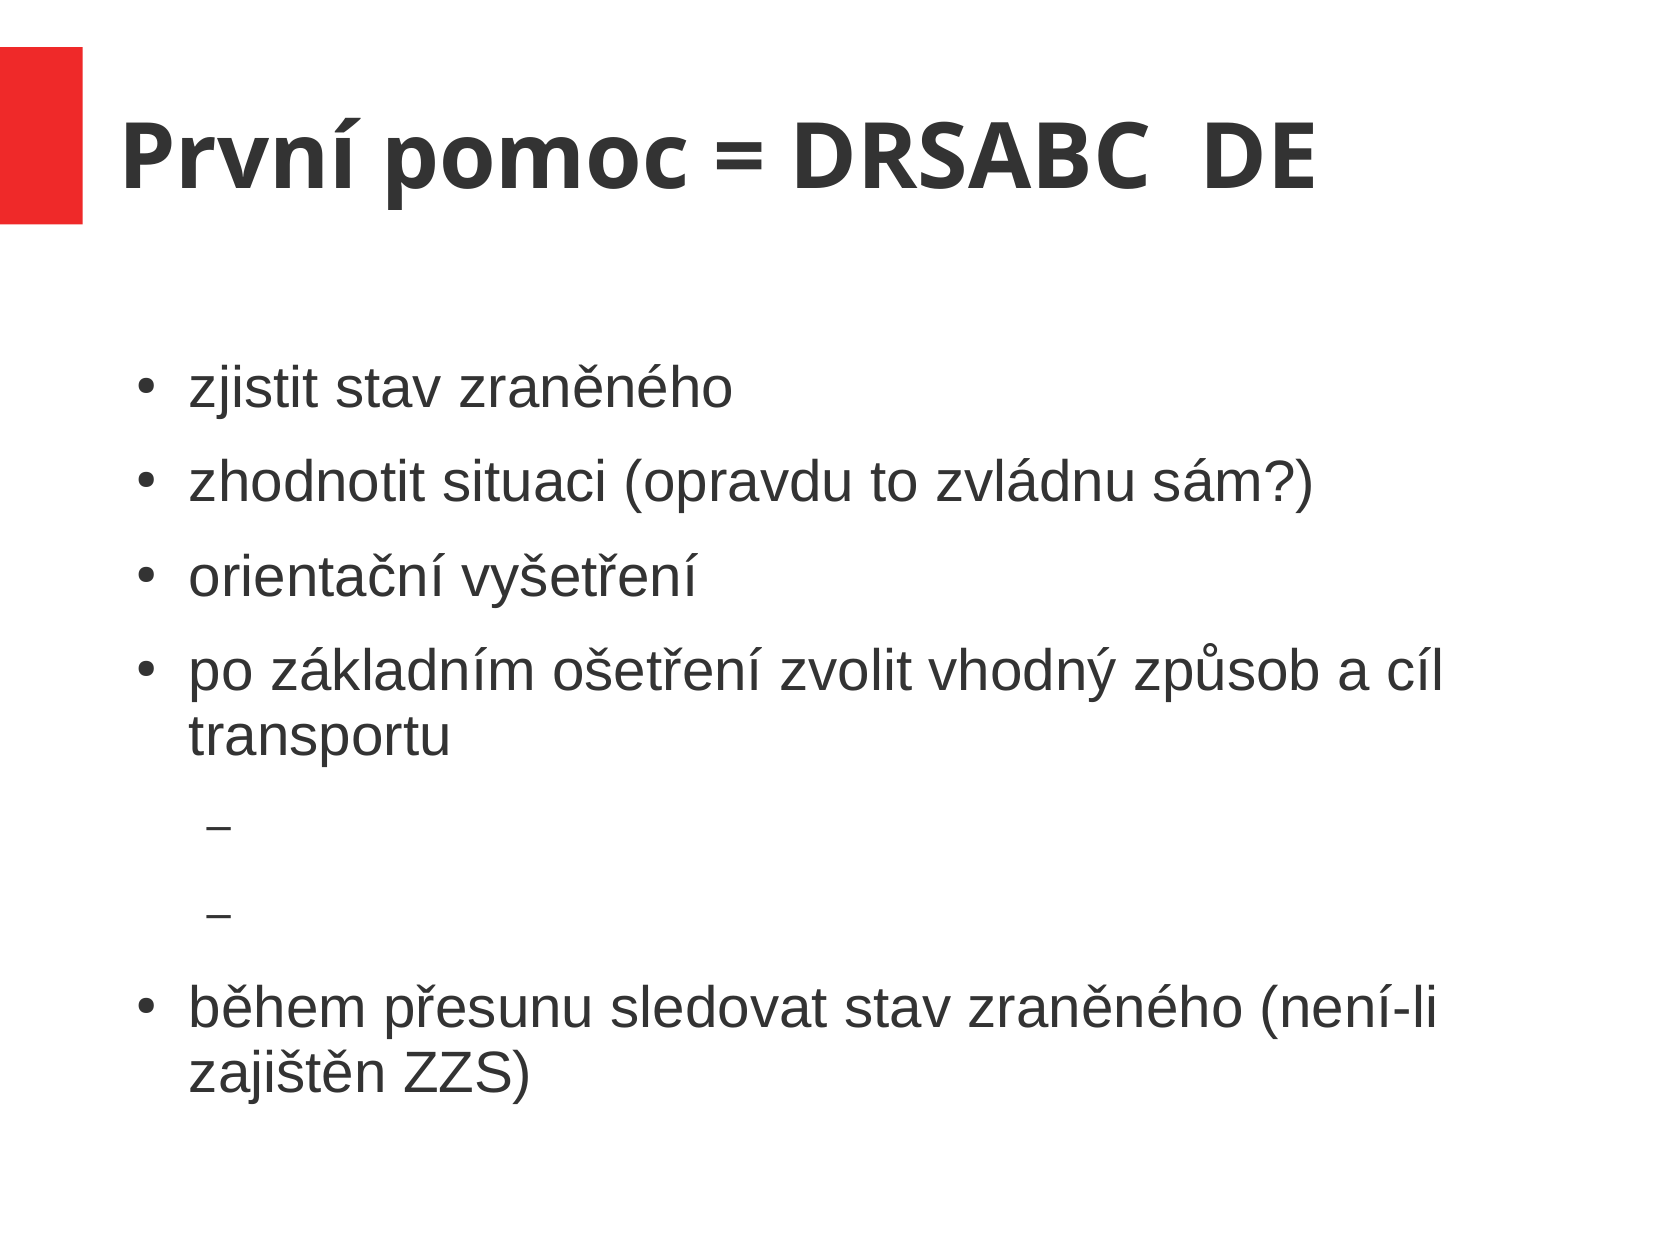

# První pomoc = DRSABC DE
zjistit stav zraněného
zhodnotit situaci (opravdu to zvládnu sám?)
orientační vyšetření
po základním ošetření zvolit vhodný způsob a cíl transportu
během přesunu sledovat stav zraněného (není-li zajištěn ZZS)